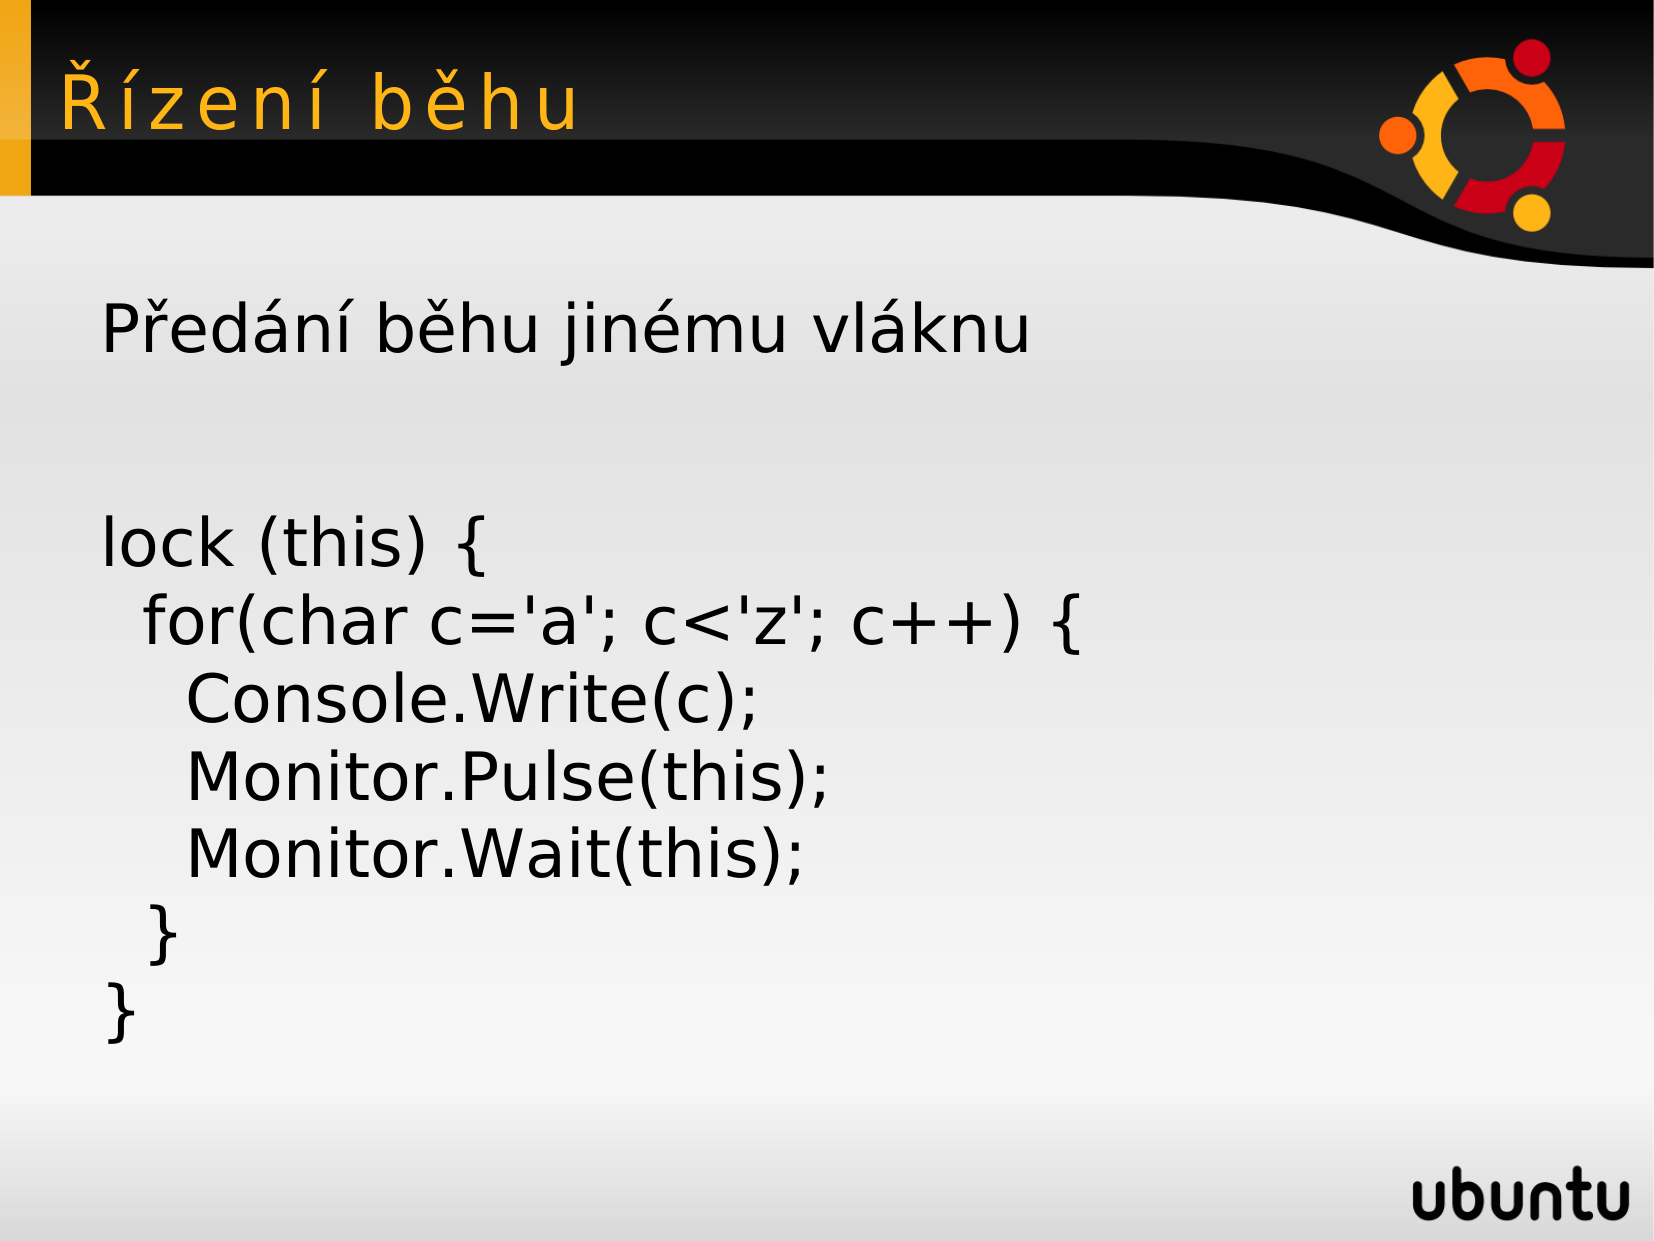

# Řízení běhu
Předání běhu jinému vláknu
lock (this) {
 for(char c='a'; c<'z'; c++) {
 Console.Write(c);
 Monitor.Pulse(this);
 Monitor.Wait(this);
 }
}